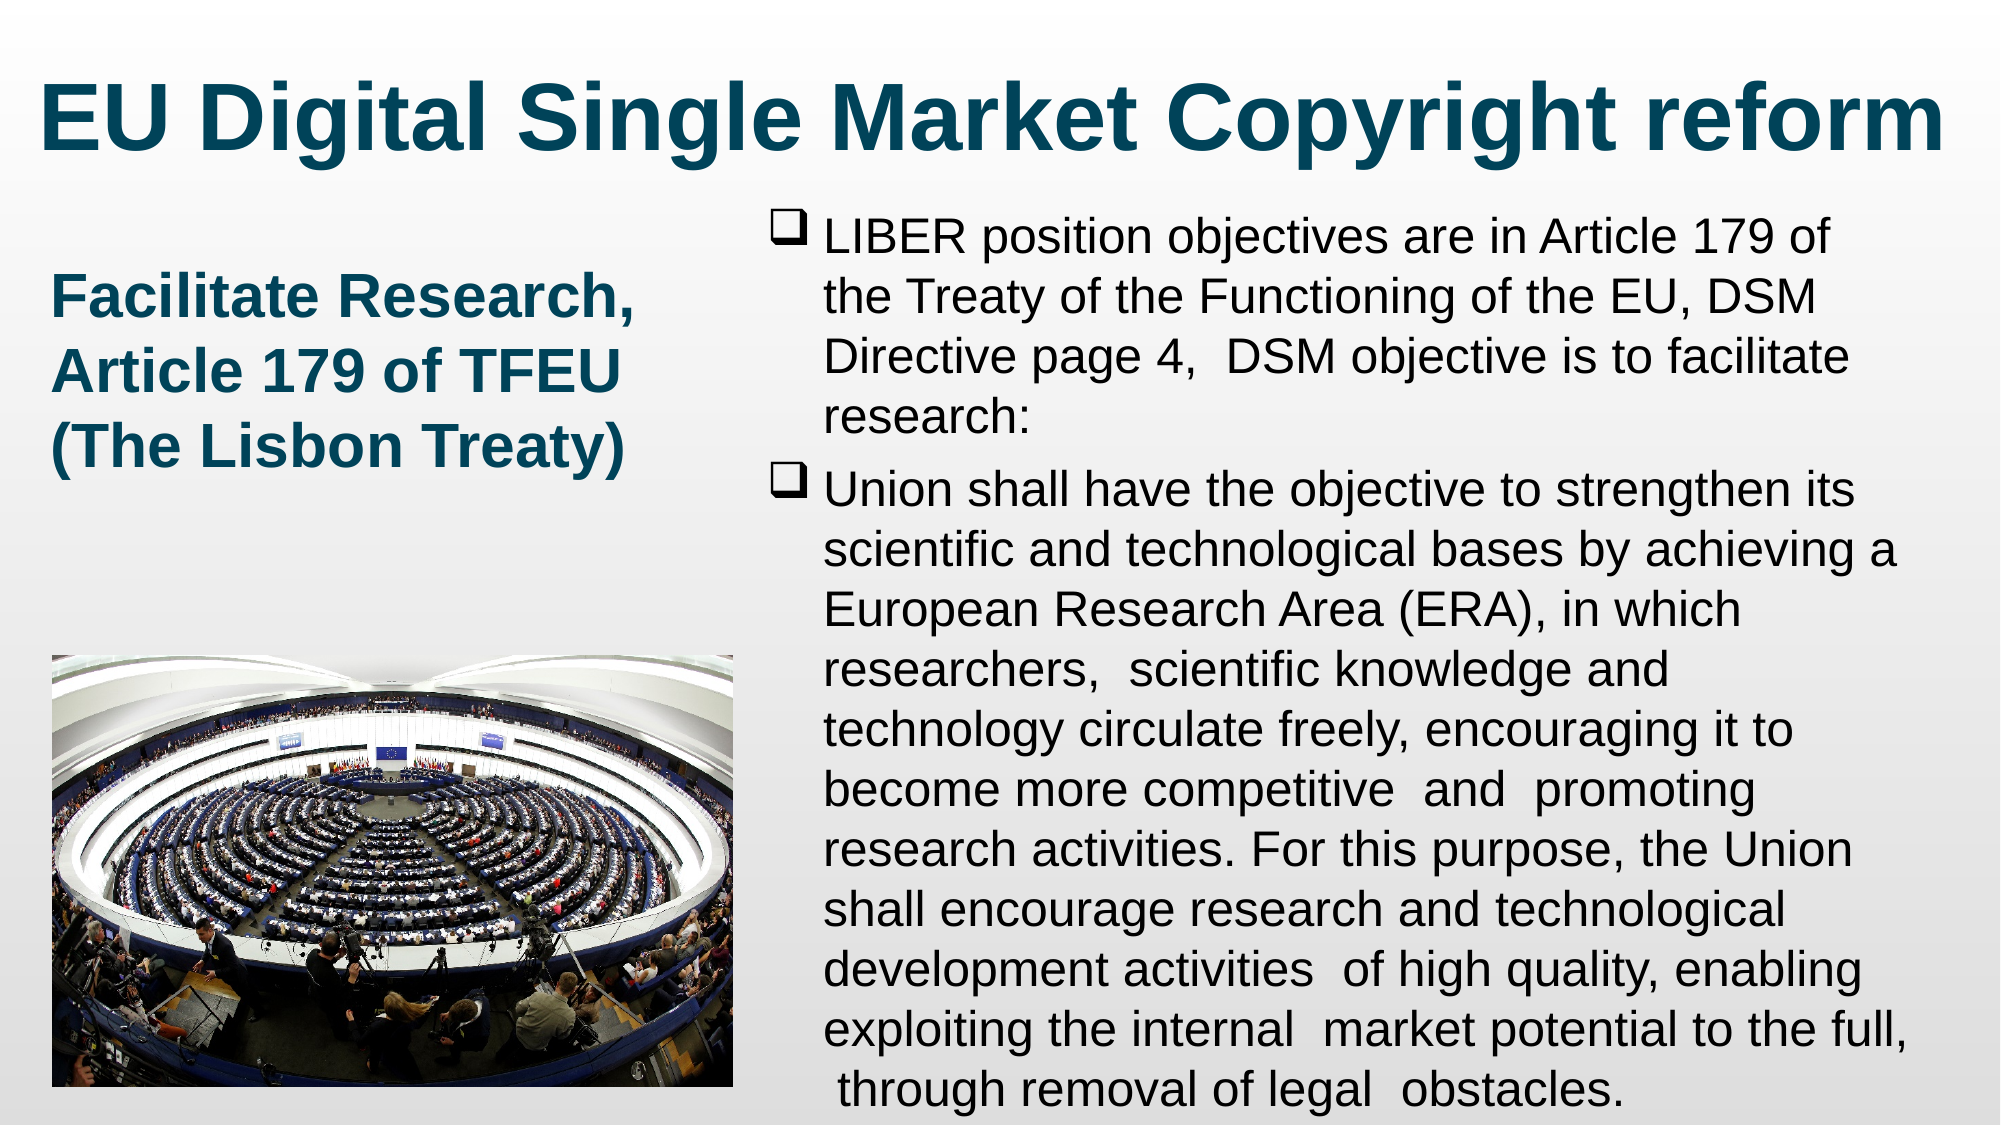

EU Digital Single Market Copyright reform
LIBER position objectives are in Article 179 of the Treaty of the Functioning of the EU, DSM Directive page 4, DSM objective is to facilitate research:
Union shall have the objective to strengthen its scientific and technological bases by achieving a European Research Area (ERA), in which researchers, scientific knowledge and technology circulate freely, encouraging it to become more competitive and promoting research activities. For this purpose, the Union shall encourage research and technological development activities of high quality, enabling exploiting the internal market potential to the full, through removal of legal obstacles.
# Facilitate Research, Article 179 of TFEU (The Lisbon Treaty)